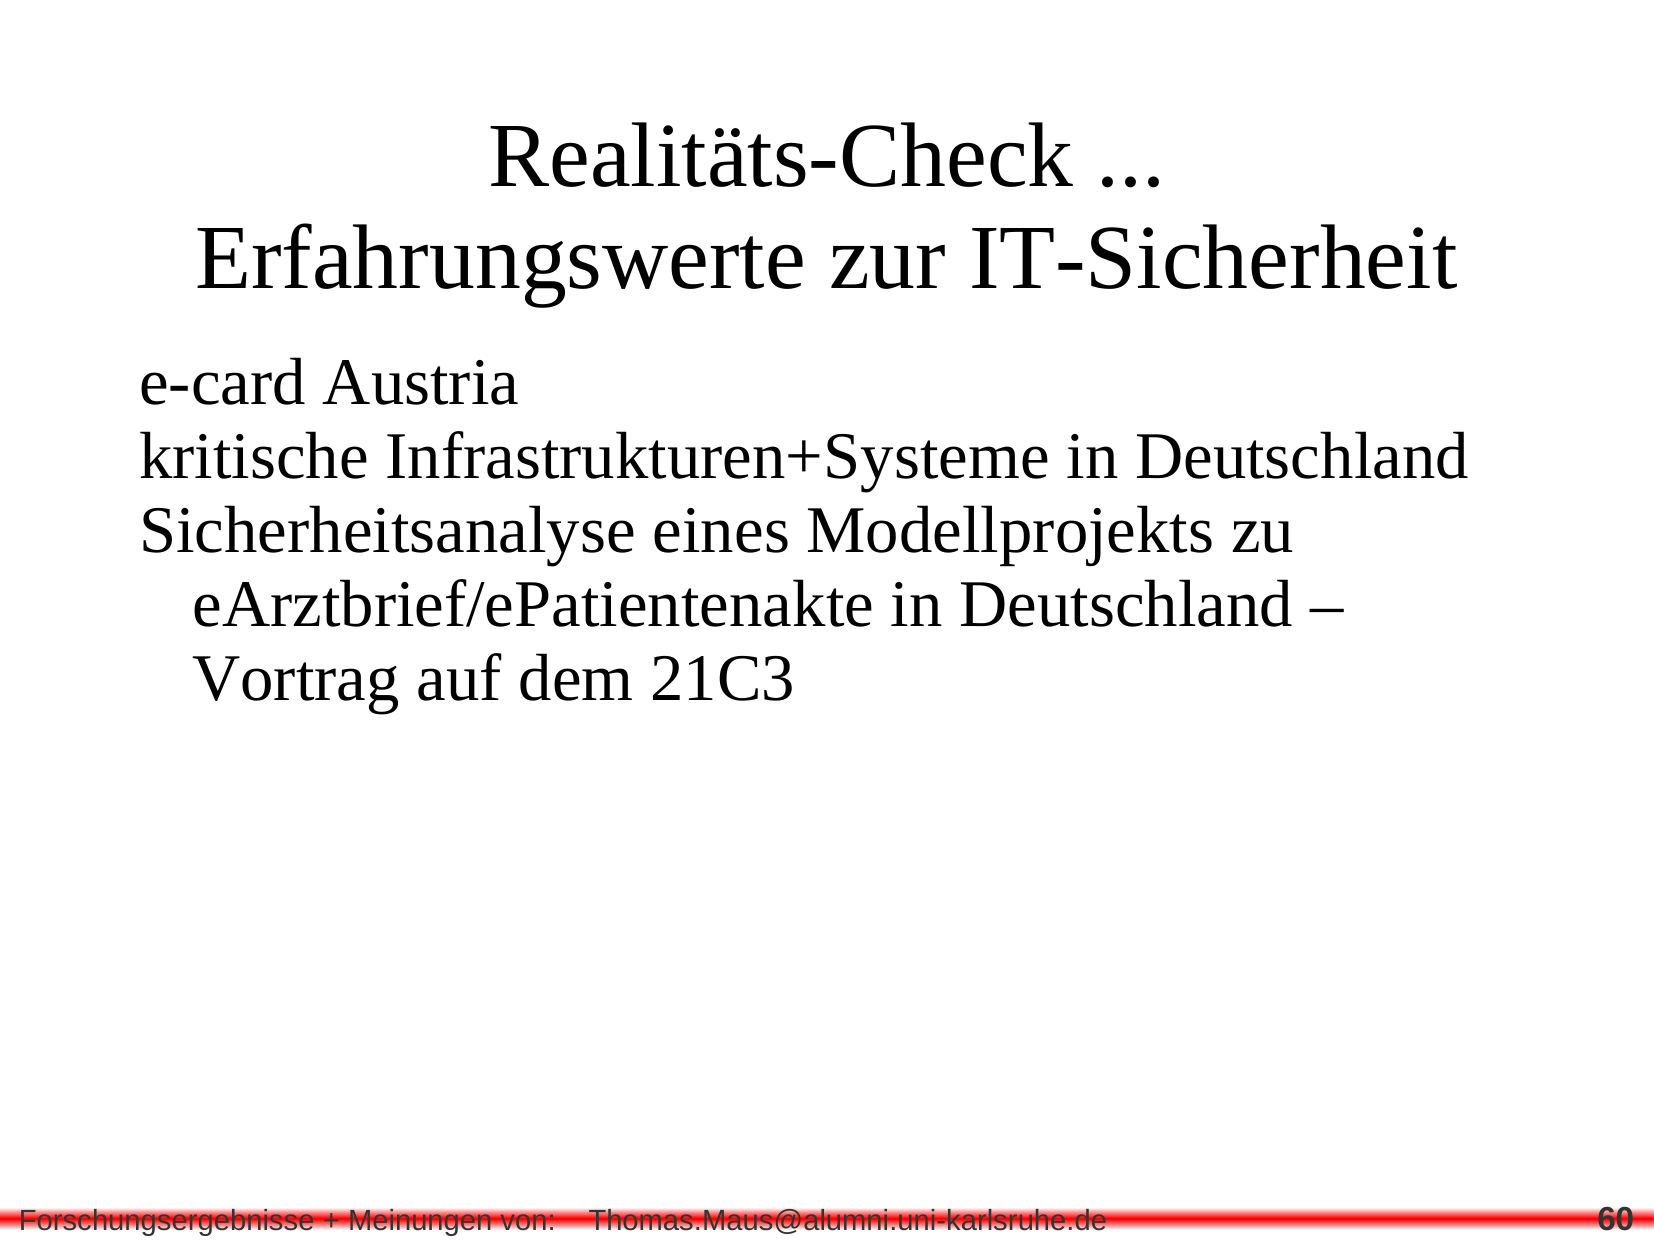

# Realitäts-Check ... Erfahrungswerte zur IT-Sicherheit
e-card Austria
kritische Infrastrukturen+Systeme in Deutschland
Sicherheitsanalyse eines Modellprojekts zu eArztbrief/ePatientenakte in Deutschland – Vortrag auf dem 21C3